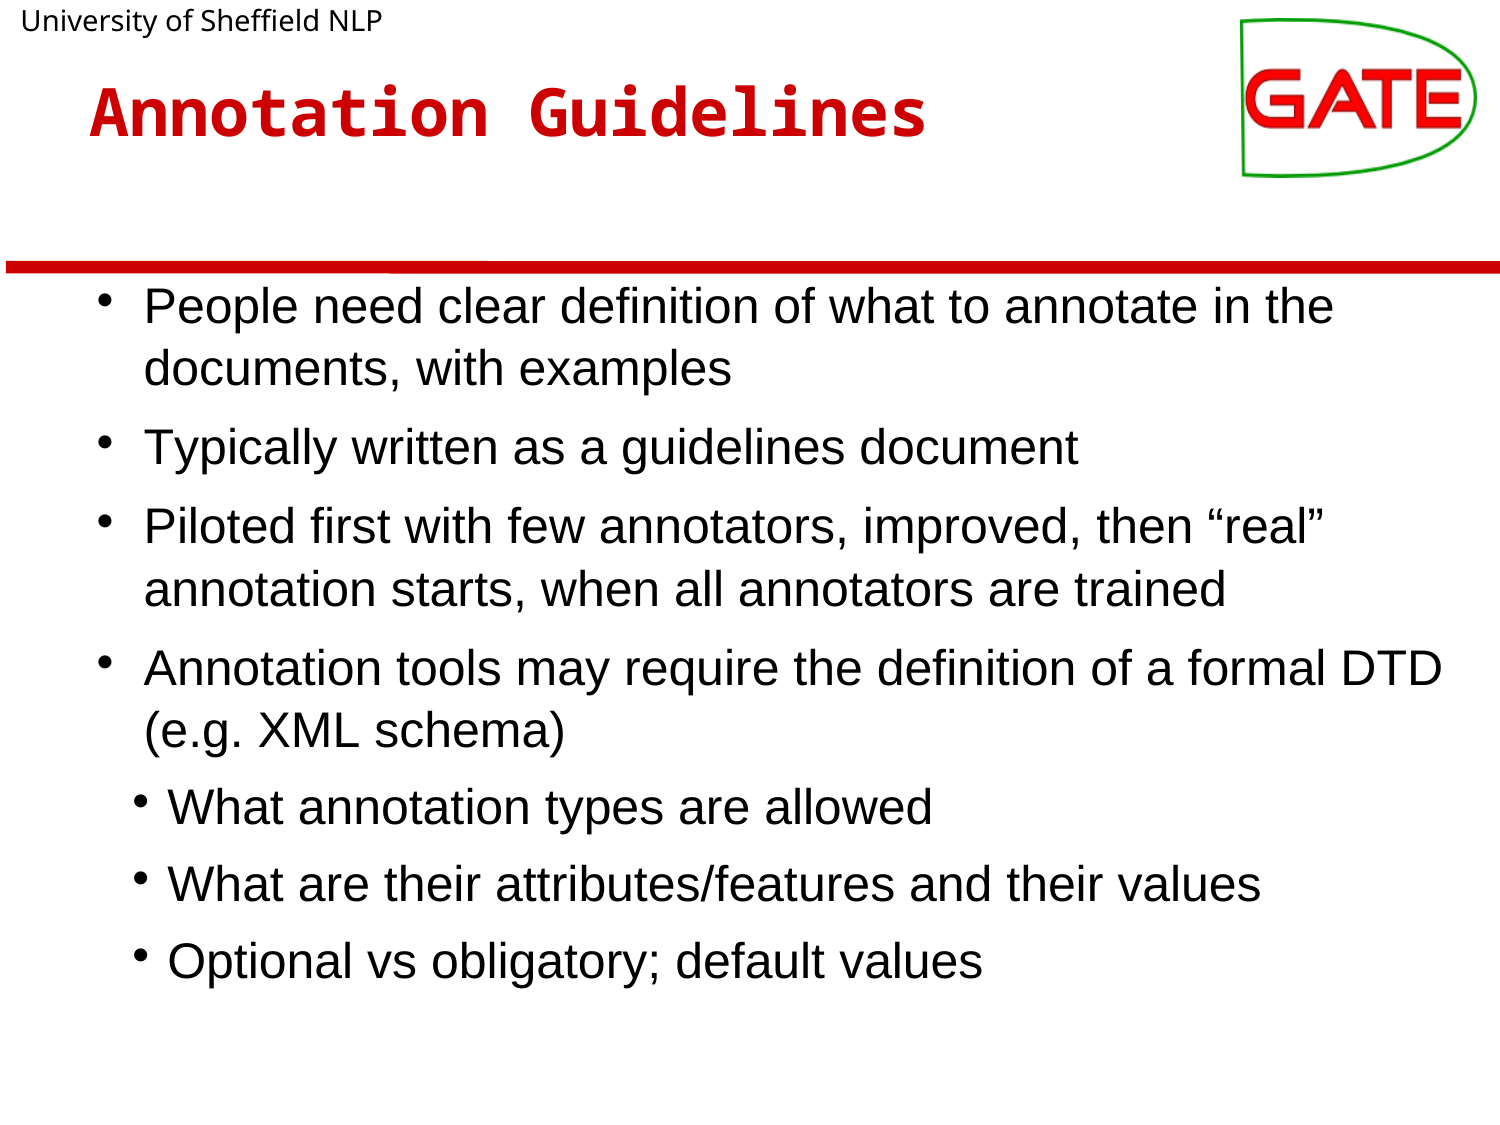

# Annotation Guidelines
People need clear definition of what to annotate in the documents, with examples
Typically written as a guidelines document
Piloted first with few annotators, improved, then “real” annotation starts, when all annotators are trained
Annotation tools may require the definition of a formal DTD (e.g. XML schema)
What annotation types are allowed
What are their attributes/features and their values
Optional vs obligatory; default values